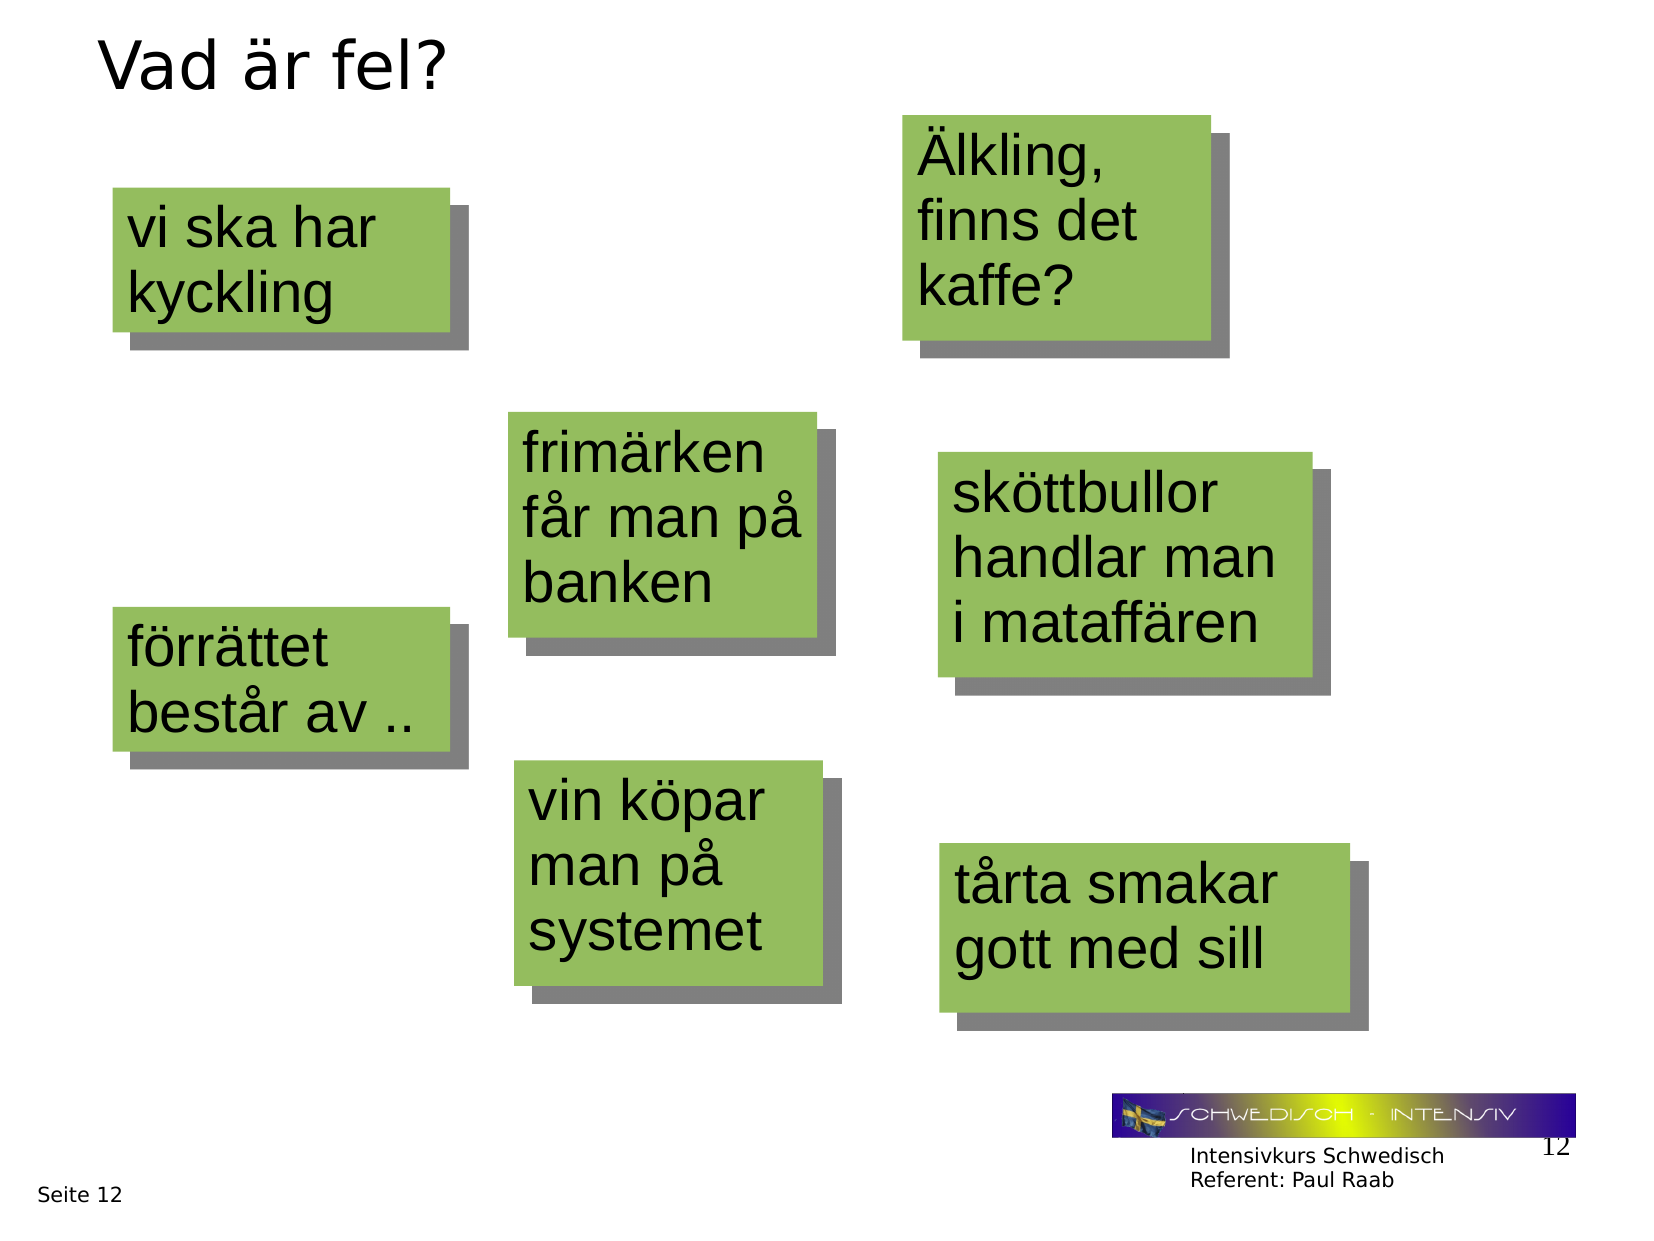

Vad är fel?
Älkling, finns det kaffe?
vi ska har kyckling
frimärken får man på banken
sköttbullor handlar man i mataffären
förrättet består av ..
vin köpar man på systemet
tårta smakar gott med sill